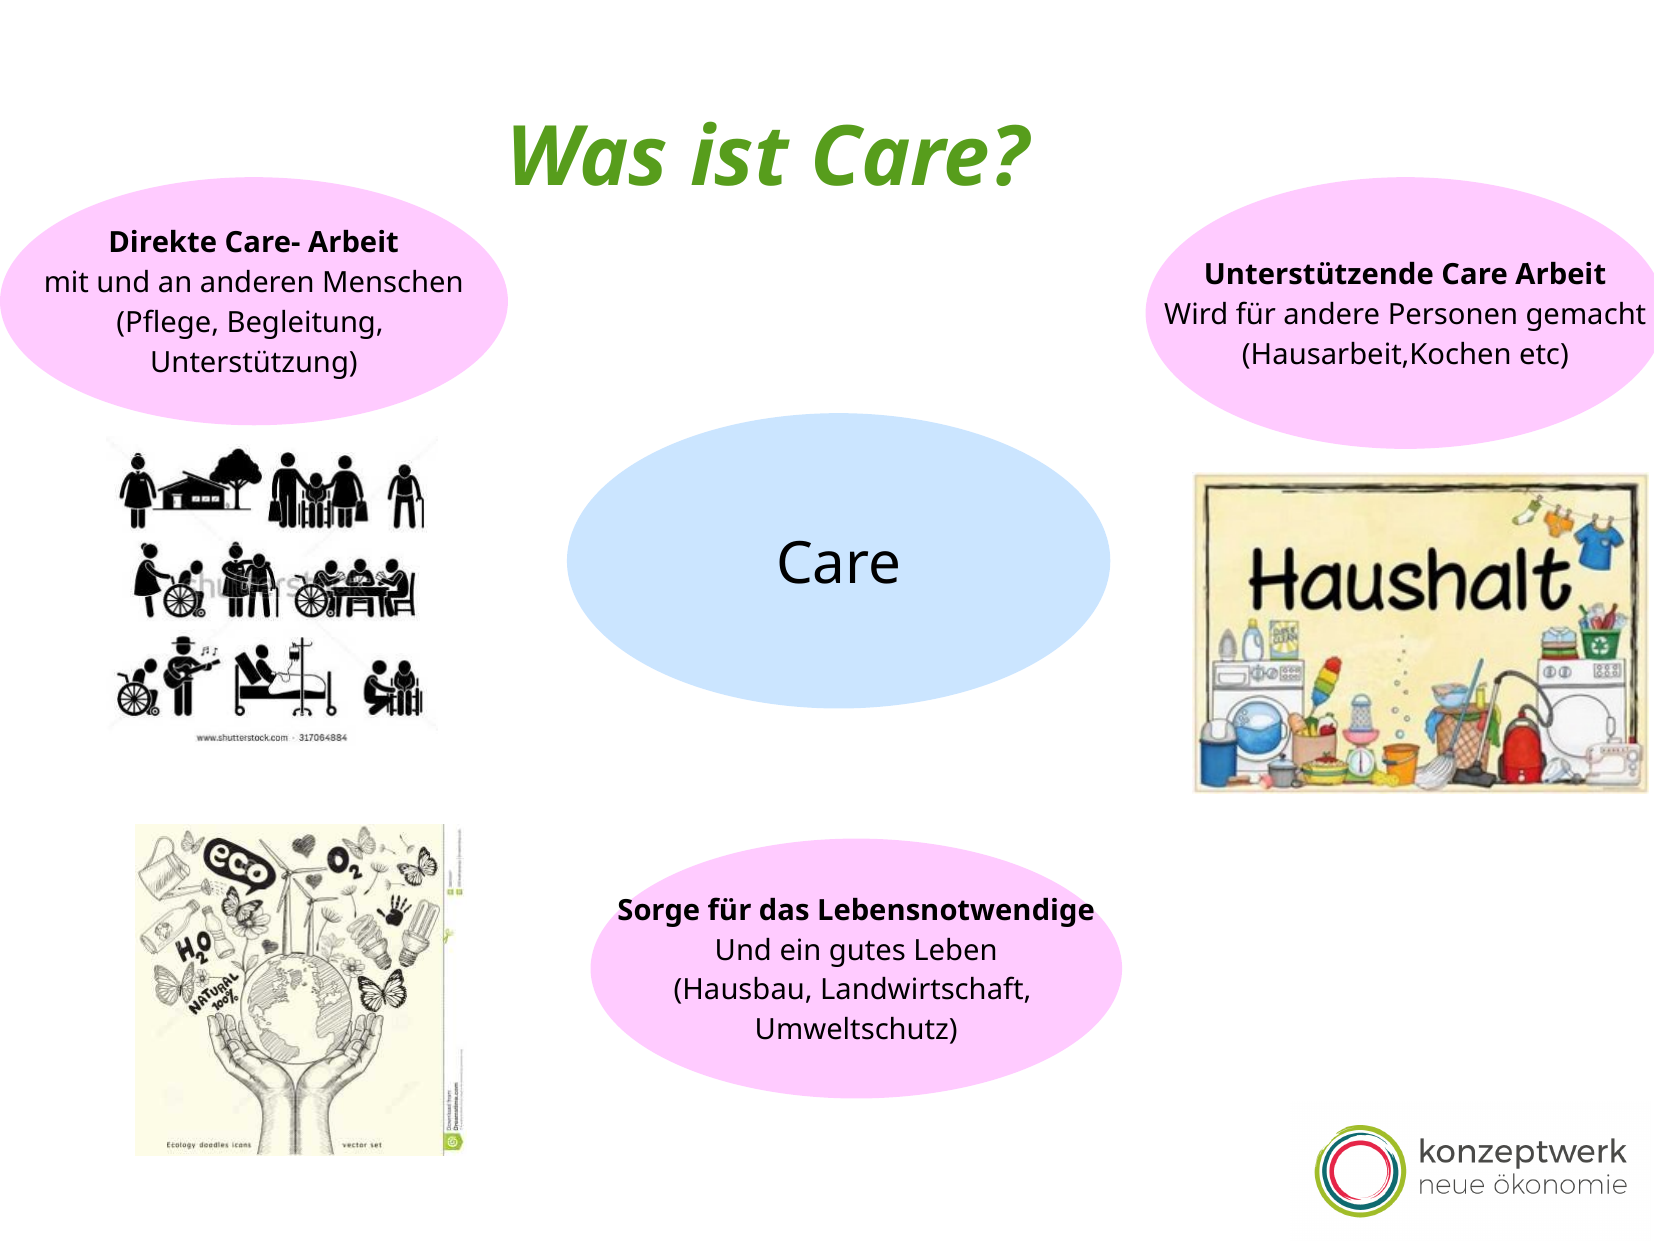

Was ist Care?
Direkte Care- Arbeit
mit und an anderen Menschen
(Pflege, Begleitung,
Unterstützung)
Unterstützende Care Arbeit
Wird für andere Personen gemacht
(Hausarbeit,Kochen etc)
#
Care
Sorge für das Lebensnotwendige
Und ein gutes Leben
(Hausbau, Landwirtschaft,
Umweltschutz)
 Netzwerk Care Revolution